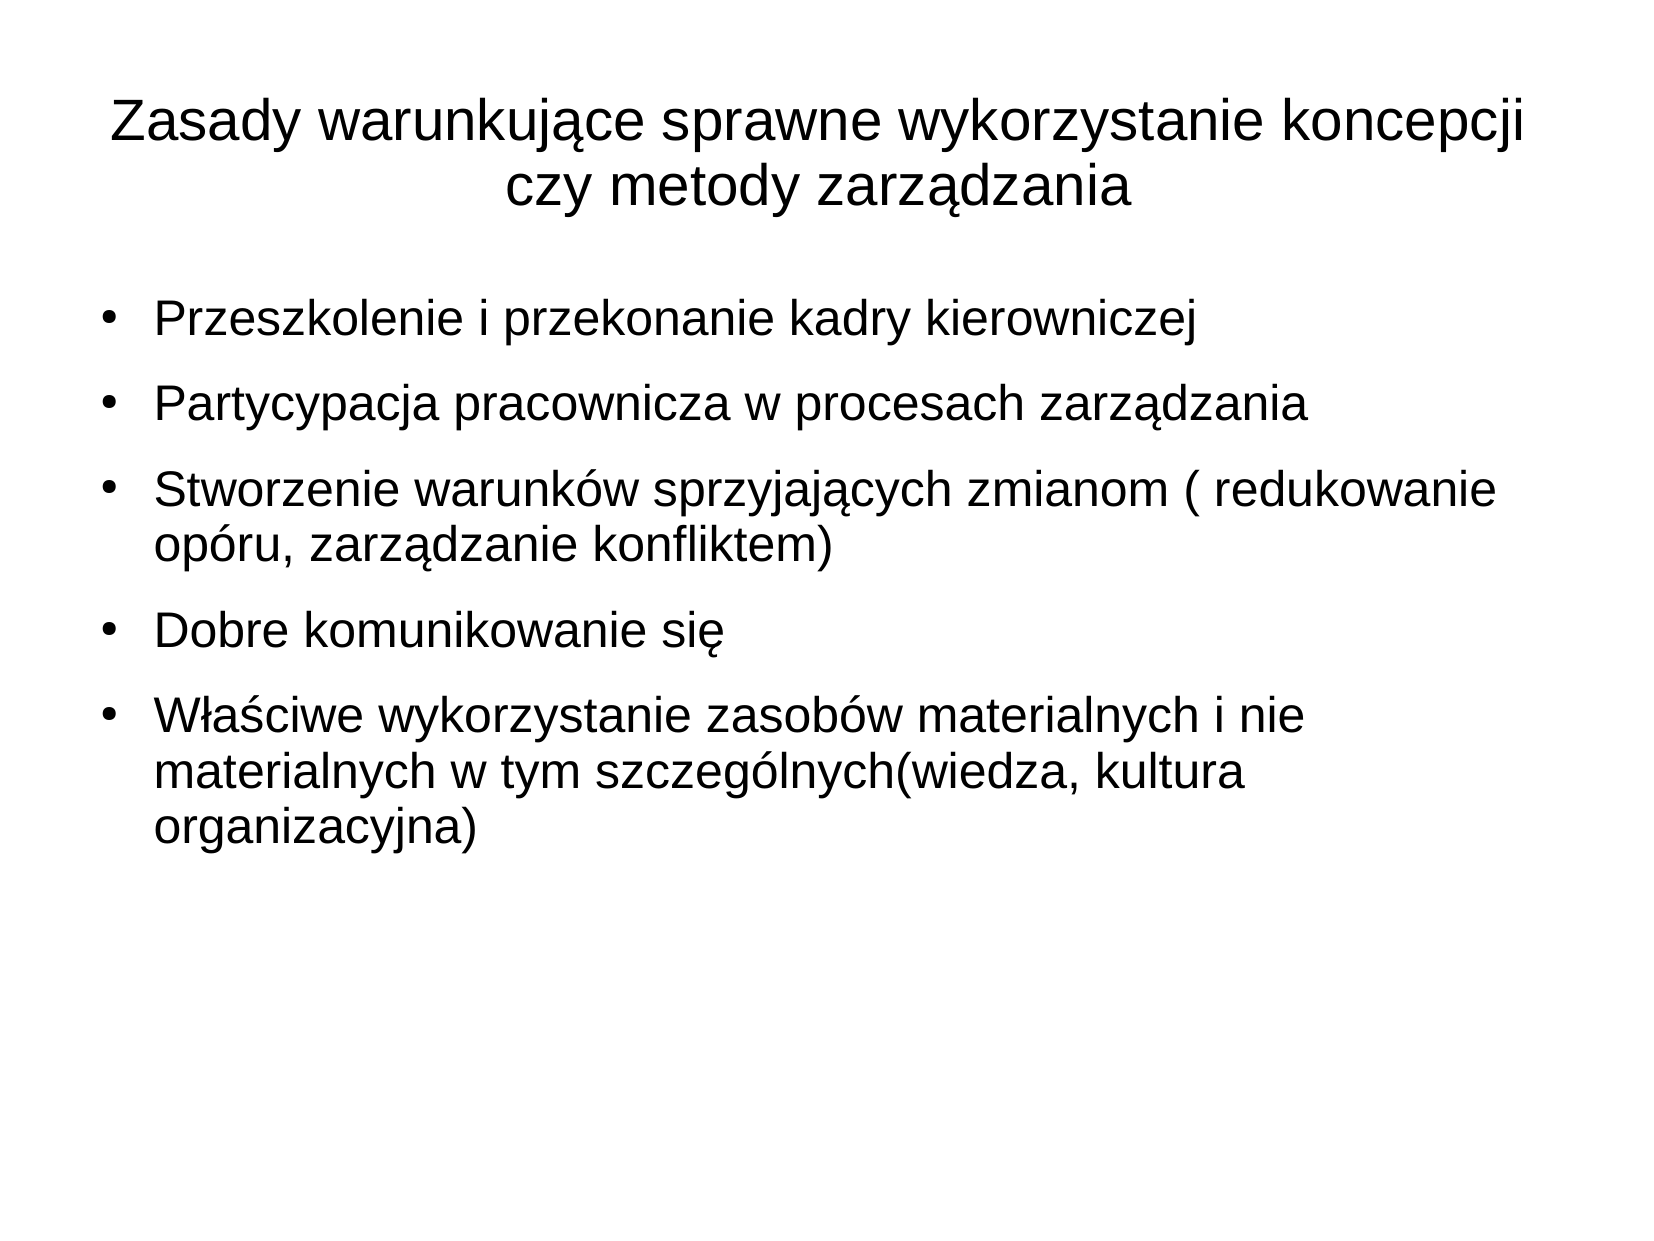

# Zasady warunkujące sprawne wykorzystanie koncepcji czy metody zarządzania
Przeszkolenie i przekonanie kadry kierowniczej
Partycypacja pracownicza w procesach zarządzania
Stworzenie warunków sprzyjających zmianom ( redukowanie opóru, zarządzanie konfliktem)
Dobre komunikowanie się
Właściwe wykorzystanie zasobów materialnych i nie materialnych w tym szczególnych(wiedza, kultura organizacyjna)